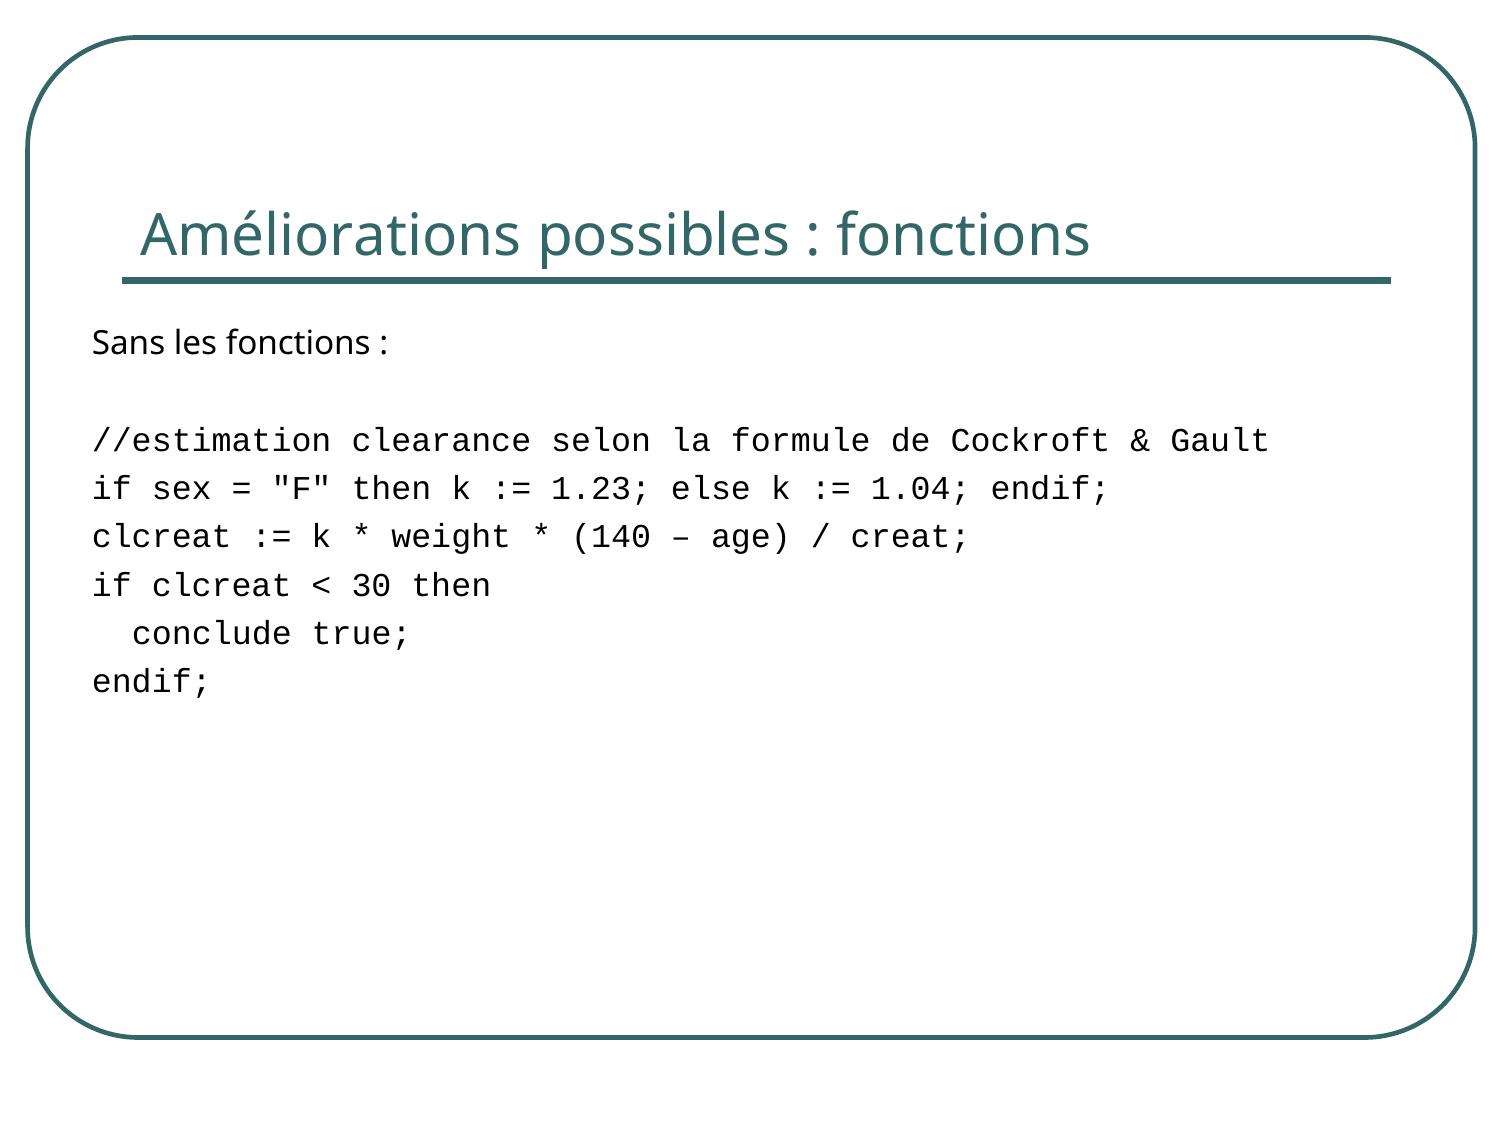

# Améliorations possibles : fonctions
Sans les fonctions :
//estimation clearance selon la formule de Cockroft & Gault
if sex = "F" then k := 1.23; else k := 1.04; endif;
clcreat := k * weight * (140 – age) / creat;
if clcreat < 30 then
 conclude true;
endif;